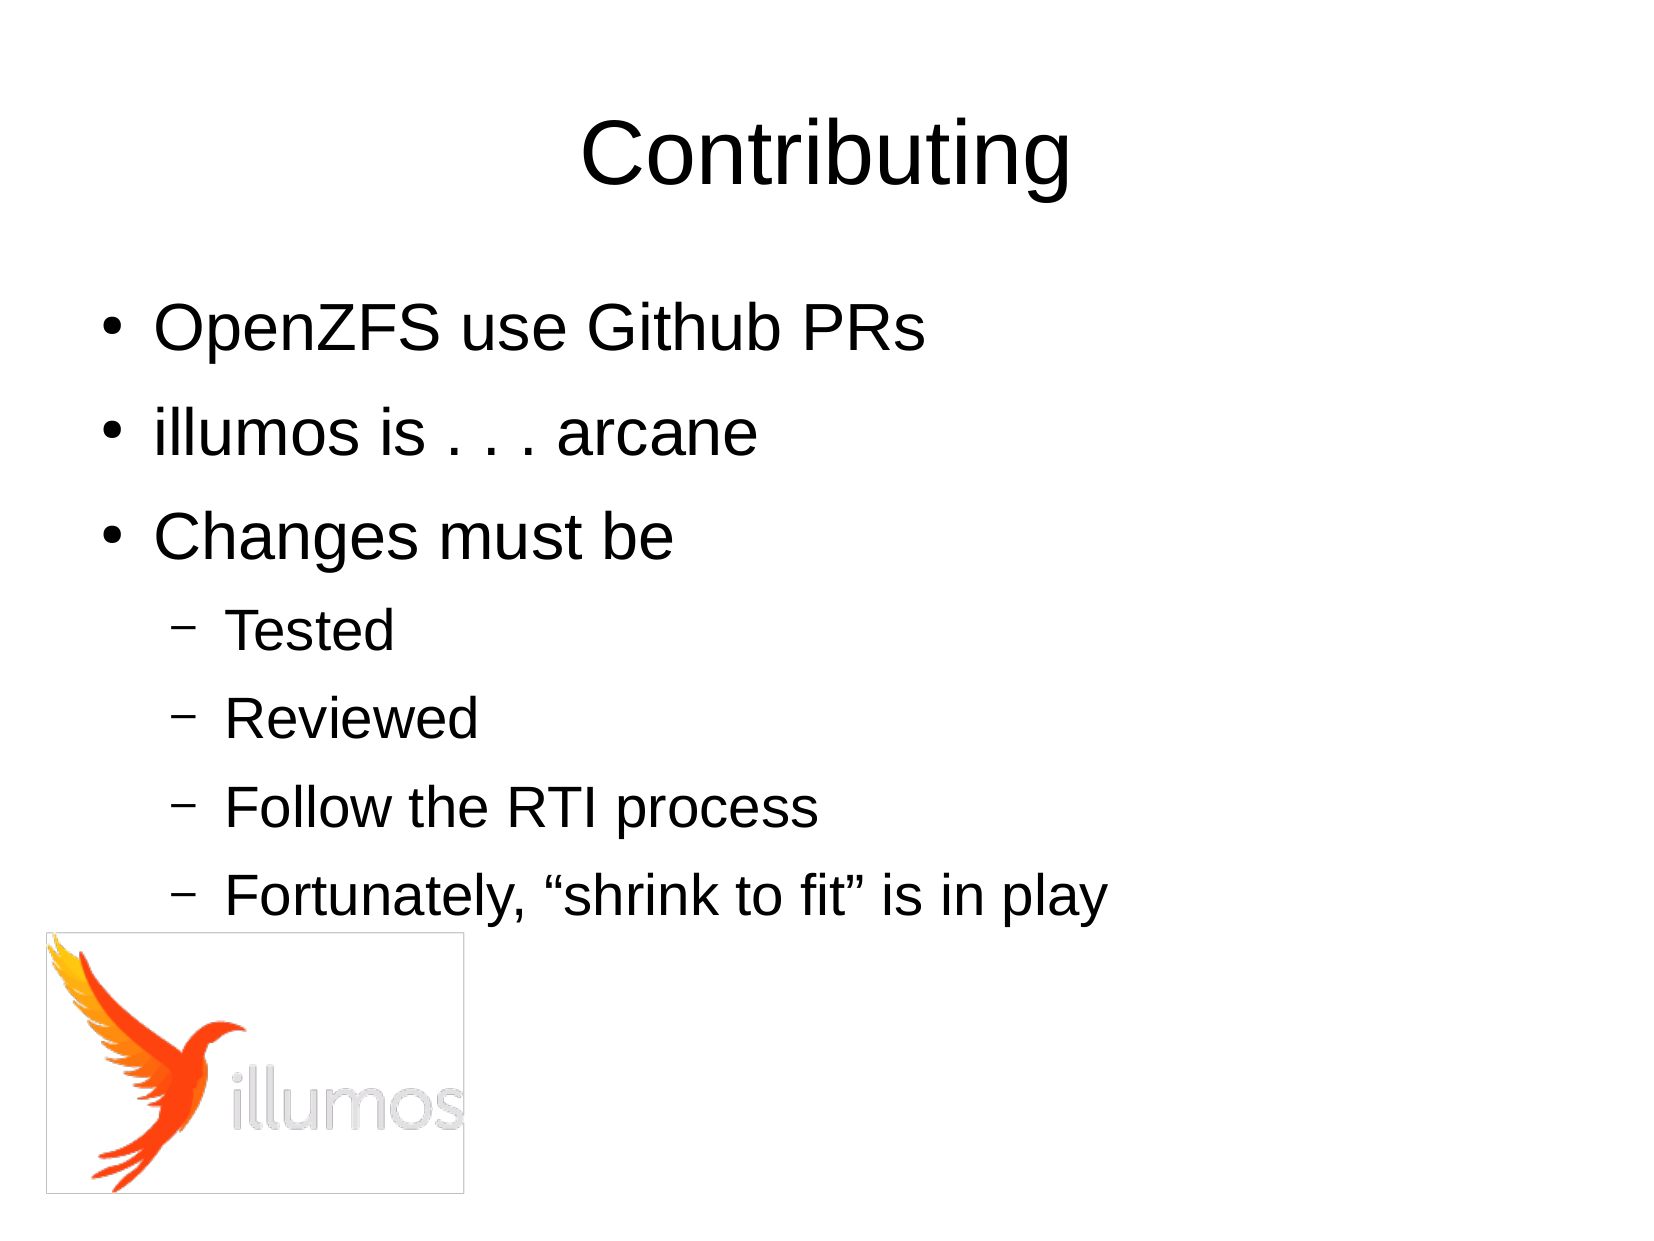

# Contributing
OpenZFS use Github PRs
illumos is . . . arcane
Changes must be
Tested
Reviewed
Follow the RTI process
Fortunately, “shrink to fit” is in play